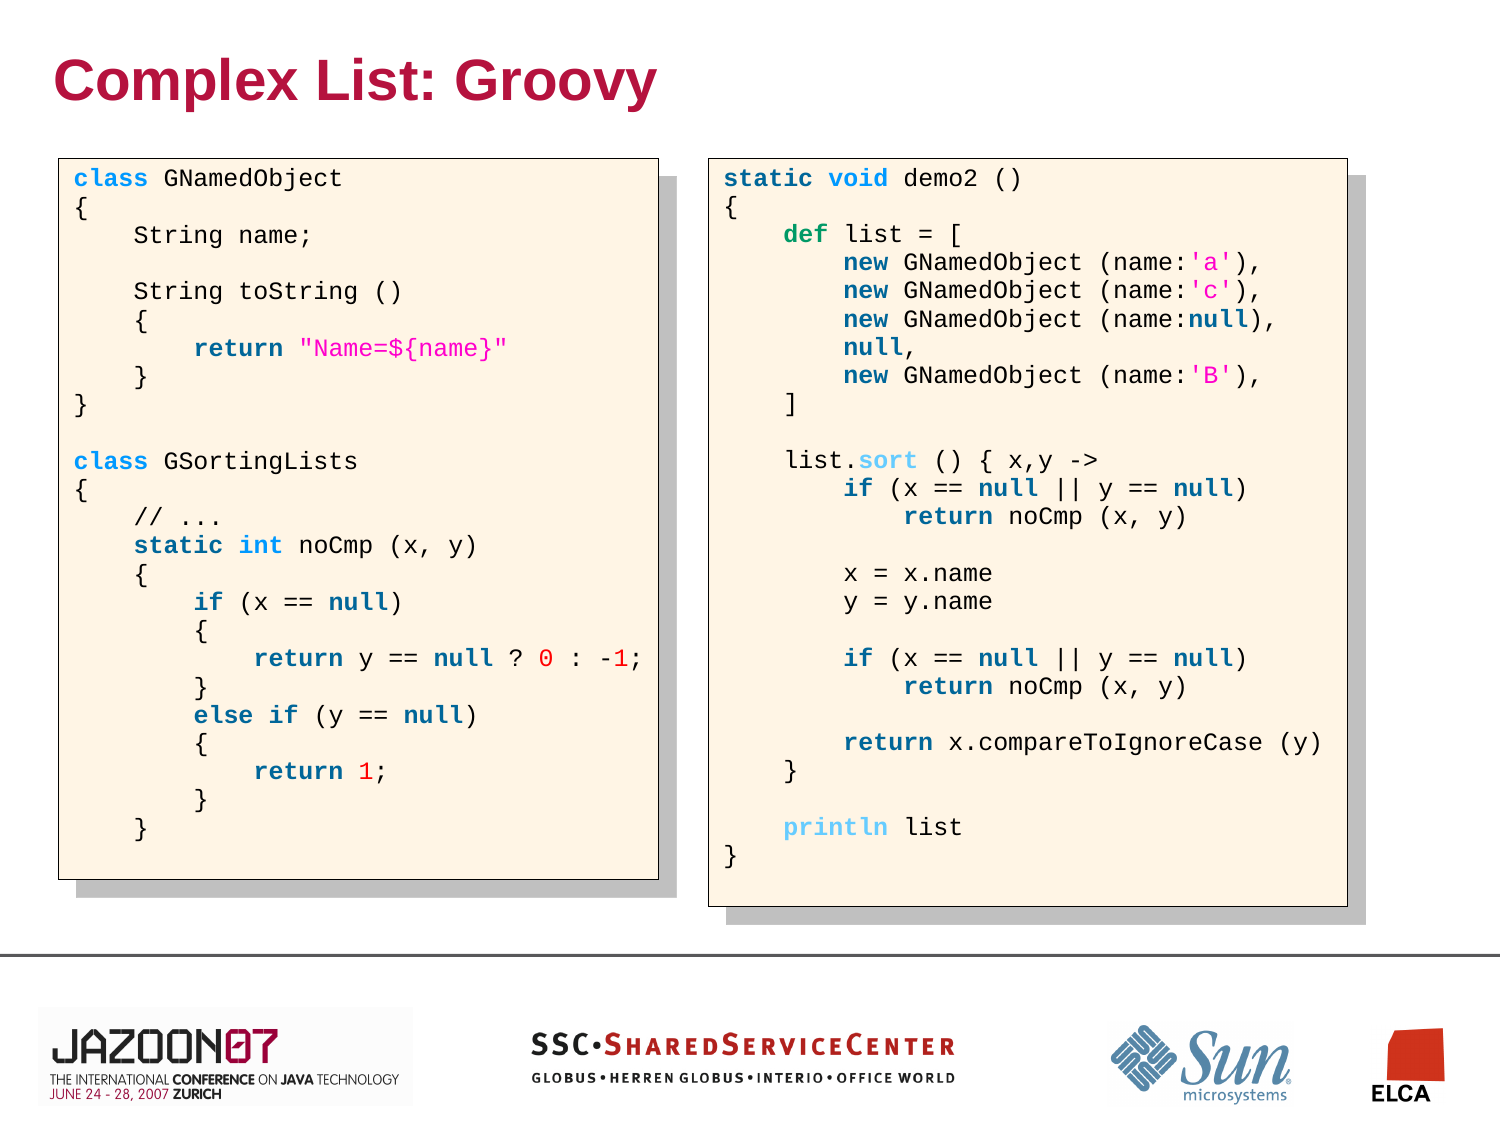

# Complex List: Groovy
static void demo2 ()
{
 def list = [
 new GNamedObject (name:'a'),
 new GNamedObject (name:'c'),
 new GNamedObject (name:null),
 null,
 new GNamedObject (name:'B'),
 ]
 list.sort () { x,y ->
 if (x == null || y == null)
 return noCmp (x, y)
 x = x.name
 y = y.name
 if (x == null || y == null)
 return noCmp (x, y)
 return x.compareToIgnoreCase (y)
 }
 println list
}
class GNamedObject
{
 String name;
 String toString ()
 {
 return "Name=${name}"
 }
}
class GSortingLists
{
 // ...
 static int noCmp (x, y)
 {
 if (x == null)
 {
 return y == null ? 0 : -1;
 }
 else if (y == null)
 {
 return 1;
 }
 }